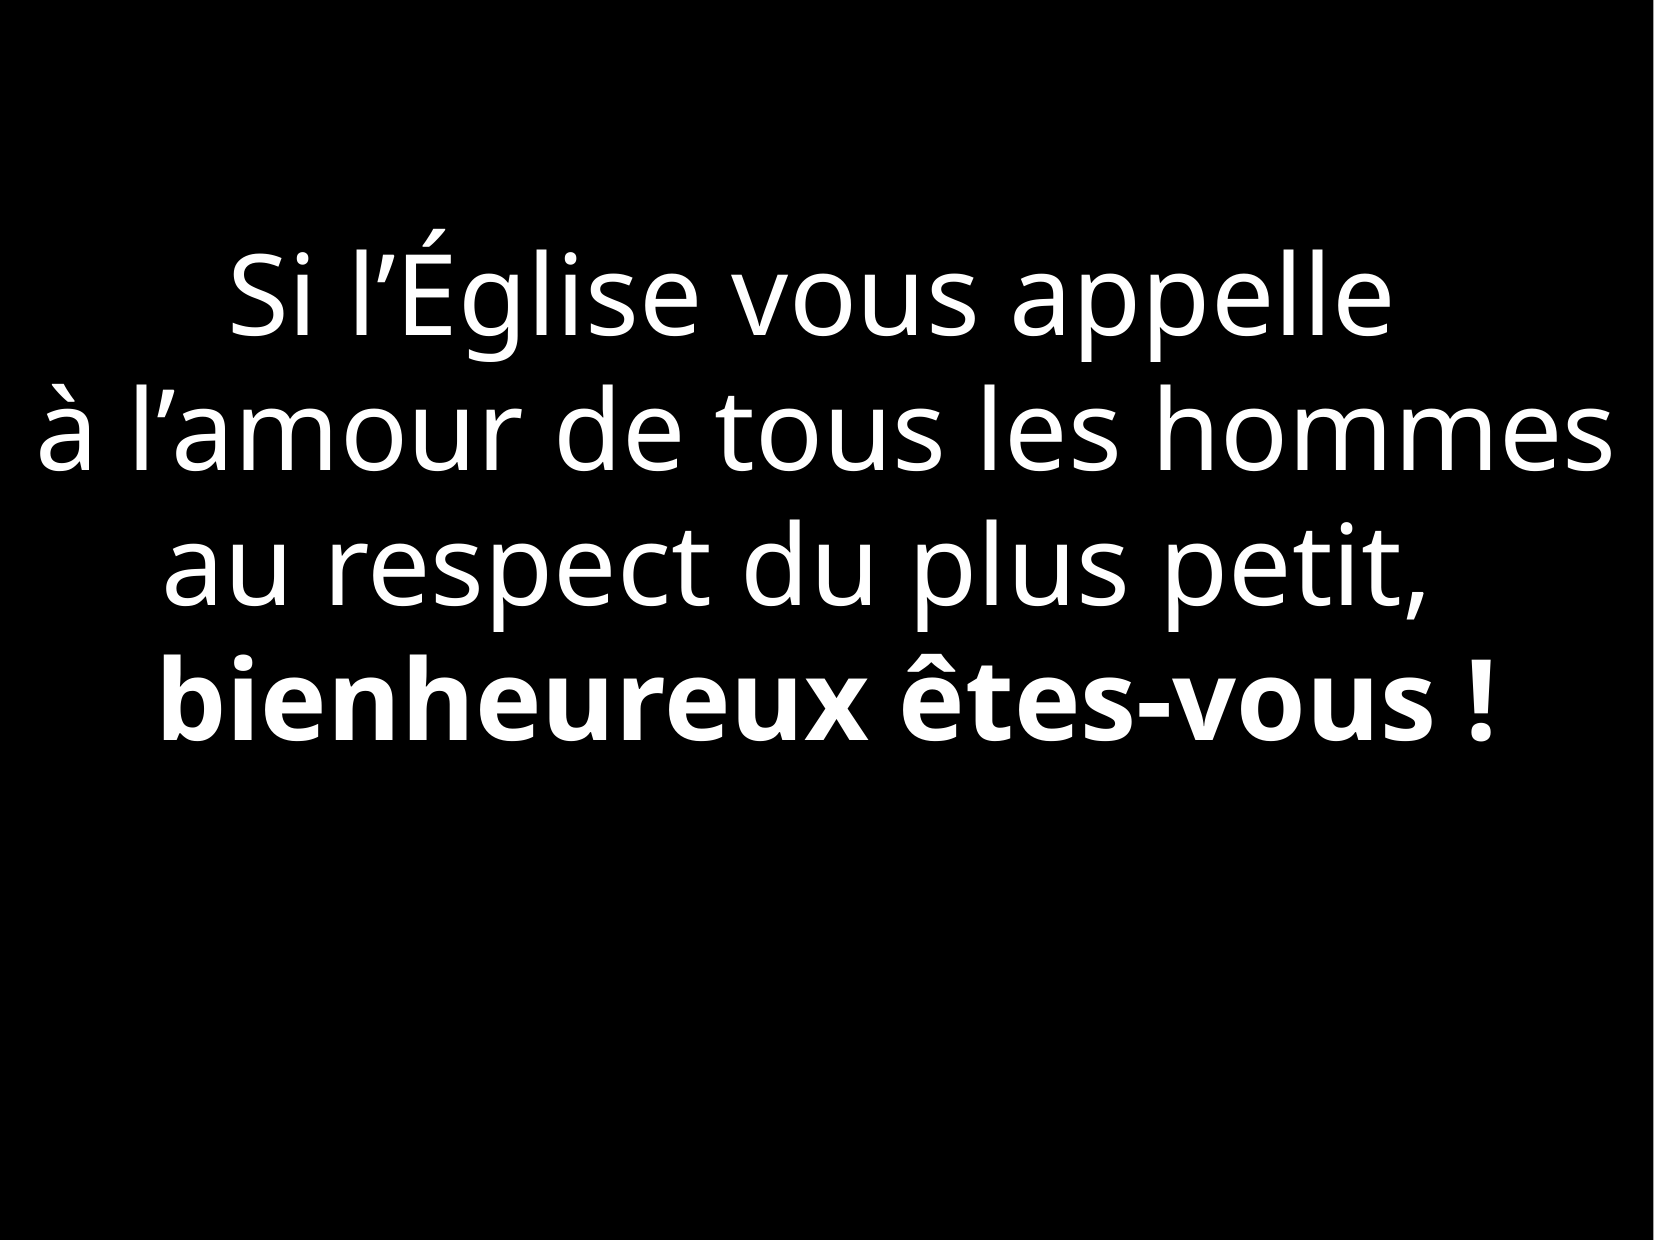

Si l’Église vous appelle
à l’amour de tous les hommes
au respect du plus petit, bienheureux êtes-vous !